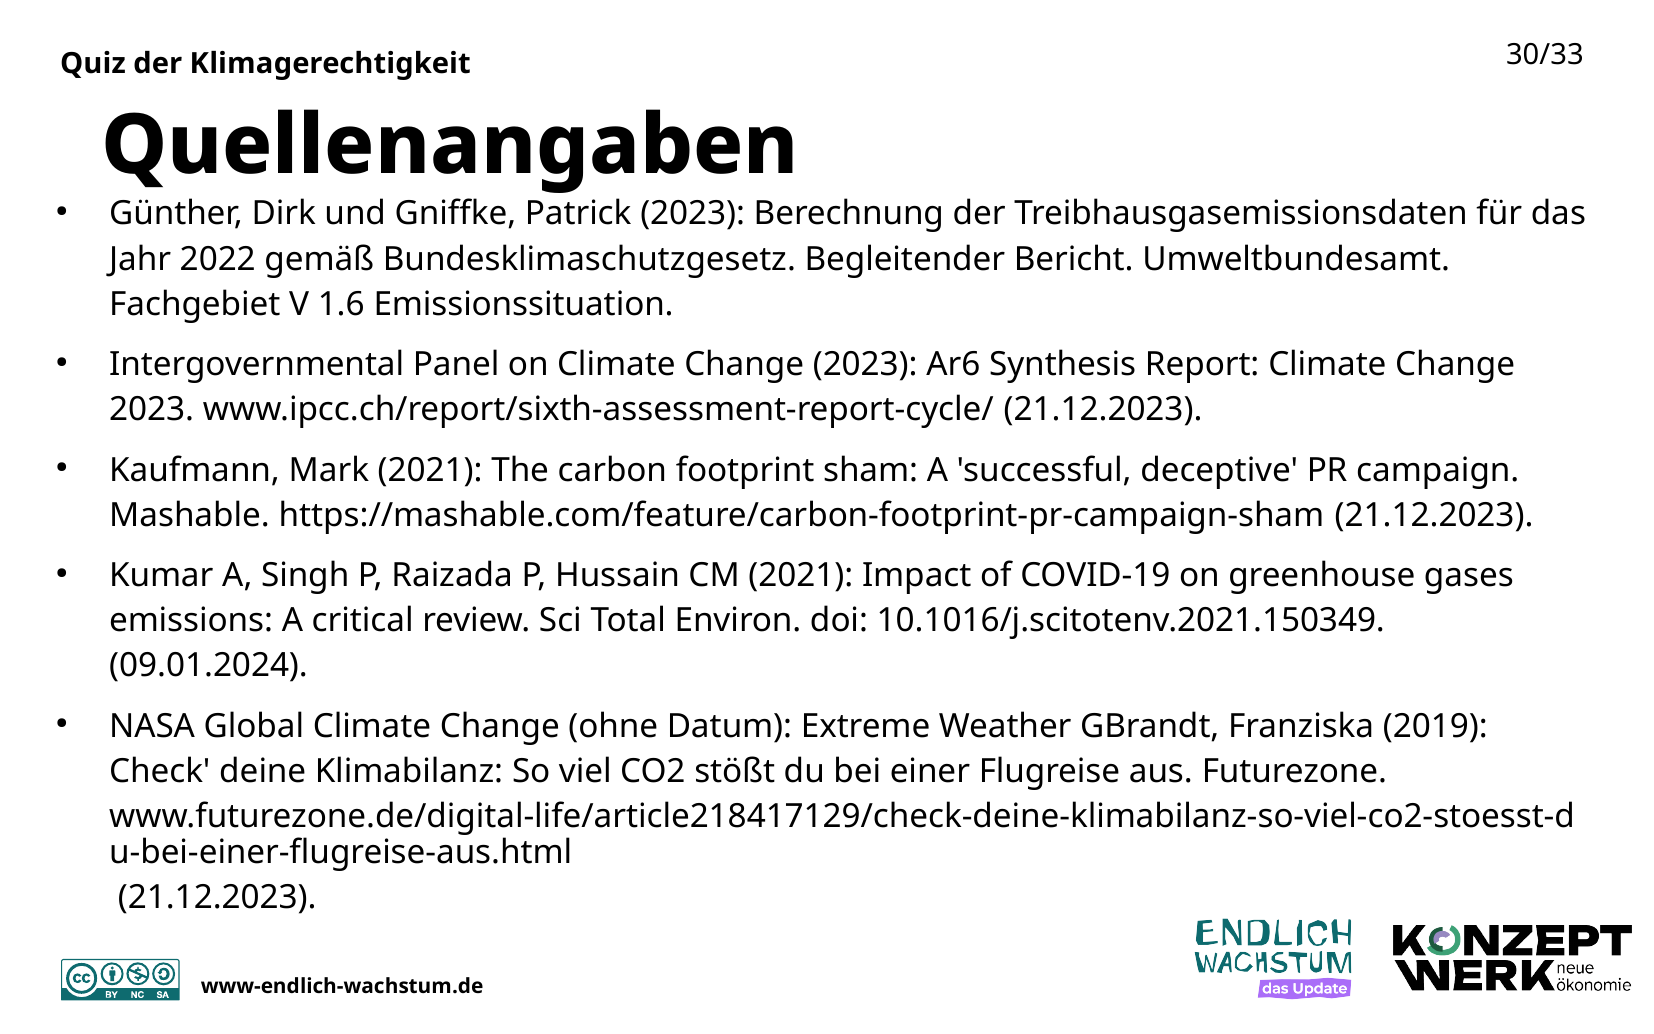

30
Quiz der Klimagerechtigkeit
# Quellenangaben
Günther, Dirk und Gniffke, Patrick (2023): Berechnung der Treibhausgasemissionsdaten für das Jahr 2022 gemäß Bundesklimaschutzgesetz. Begleitender Bericht. Umweltbundesamt. Fachgebiet V 1.6 Emissionssituation.
Intergovernmental Panel on Climate Change (2023): Ar6 Synthesis Report: Climate Change 2023. www.ipcc.ch/report/sixth-assessment-report-cycle/ (21.12.2023).
Kaufmann, Mark (2021): The carbon footprint sham: A 'successful, deceptive' PR campaign. Mashable. https://mashable.com/feature/carbon-footprint-pr-campaign-sham (21.12.2023).
Kumar A, Singh P, Raizada P, Hussain CM (2021): Impact of COVID-19 on greenhouse gases emissions: A critical review. Sci Total Environ. doi: 10.1016/j.scitotenv.2021.150349. (09.01.2024).
NASA Global Climate Change (ohne Datum): Extreme Weather GBrandt, Franziska (2019): Check' deine Klimabilanz: So viel CO2 stößt du bei einer Flugreise aus. Futurezone. www.futurezone.de/digital-life/article218417129/check-deine-klimabilanz-so-viel-co2-stoesst-du-bei-einer-flugreise-aus.html (21.12.2023).